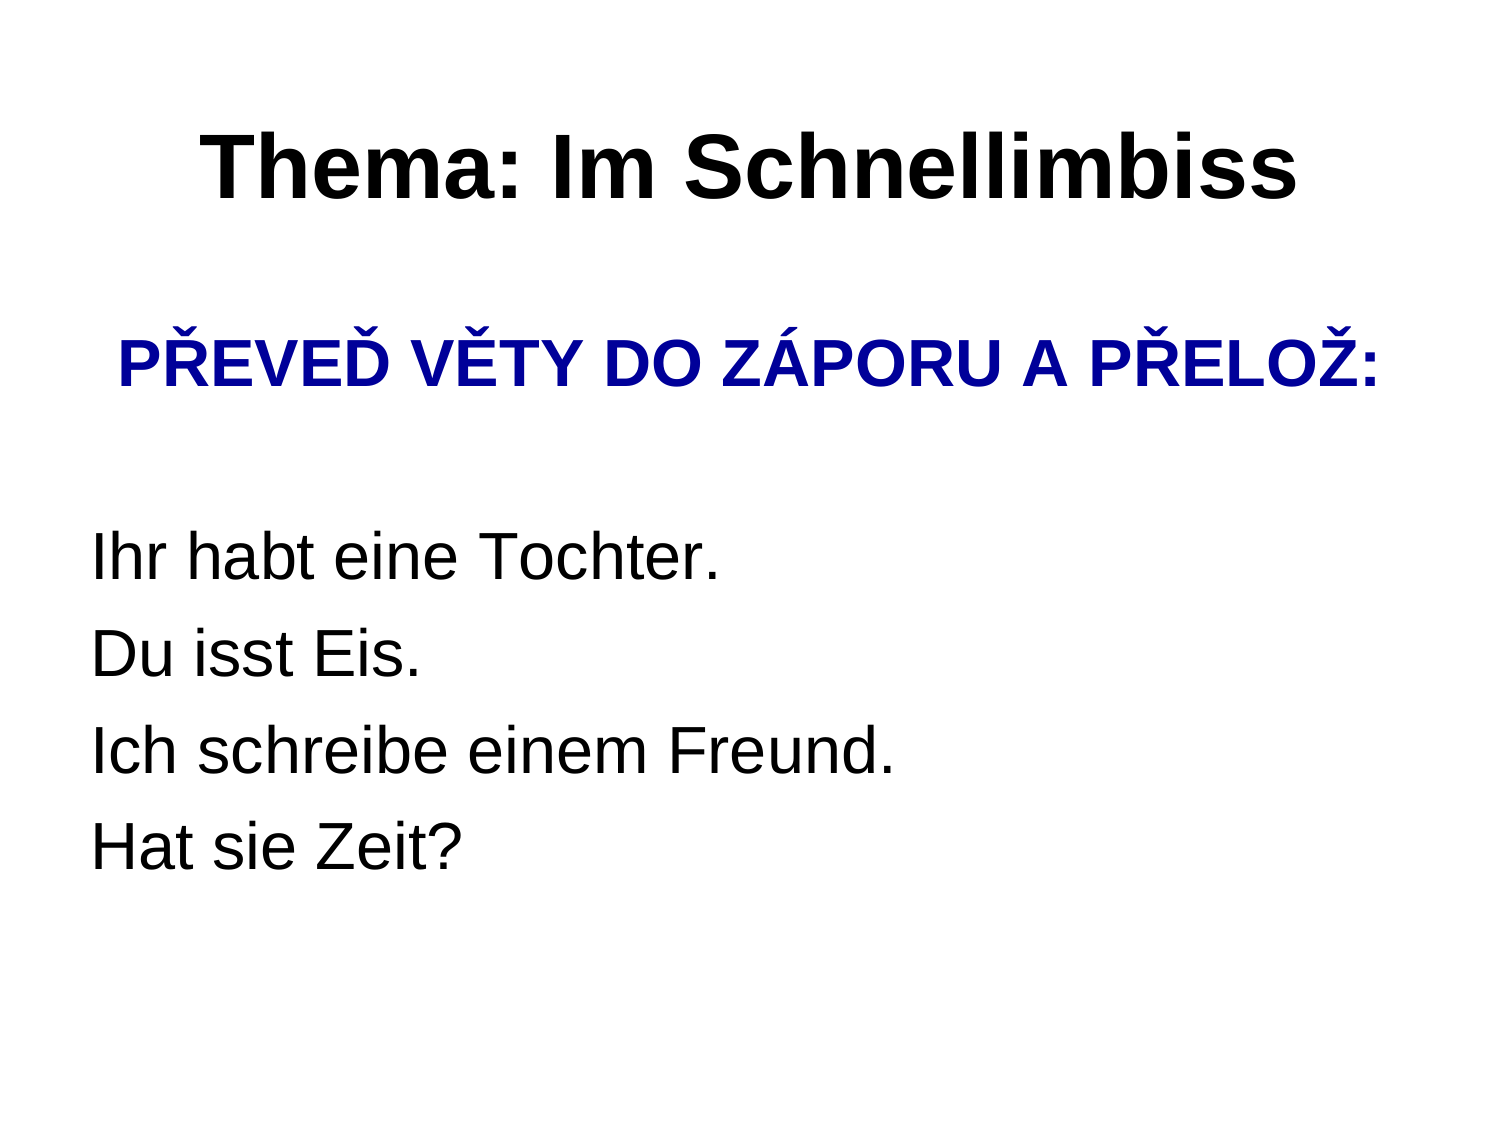

# Thema: Im Schnellimbiss
PŘEVEĎ VĚTY DO ZÁPORU A PŘELOŽ:
Ihr habt eine Tochter.
Du isst Eis.
Ich schreibe einem Freund.
Hat sie Zeit?